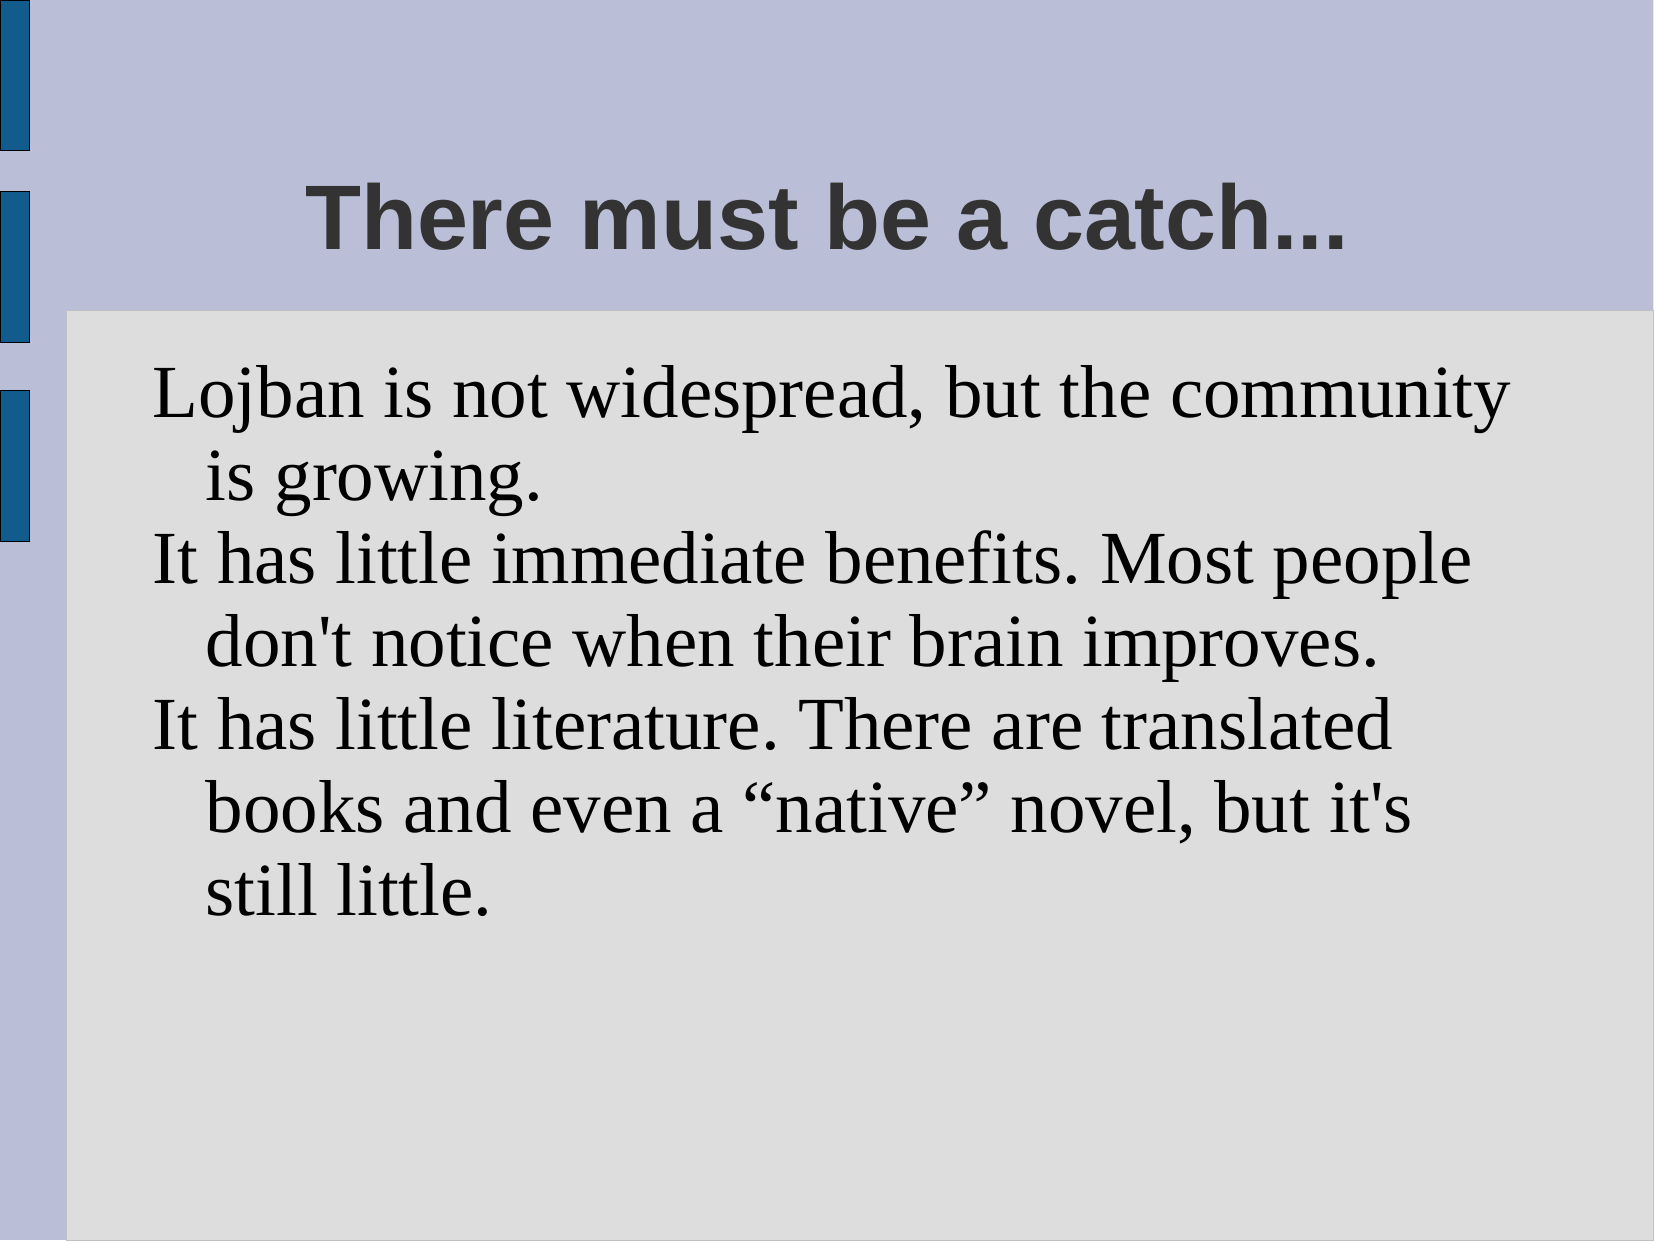

# There must be a catch...
Lojban is not widespread, but the community is growing.
It has little immediate benefits. Most people don't notice when their brain improves.
It has little literature. There are translated books and even a “native” novel, but it's still little.